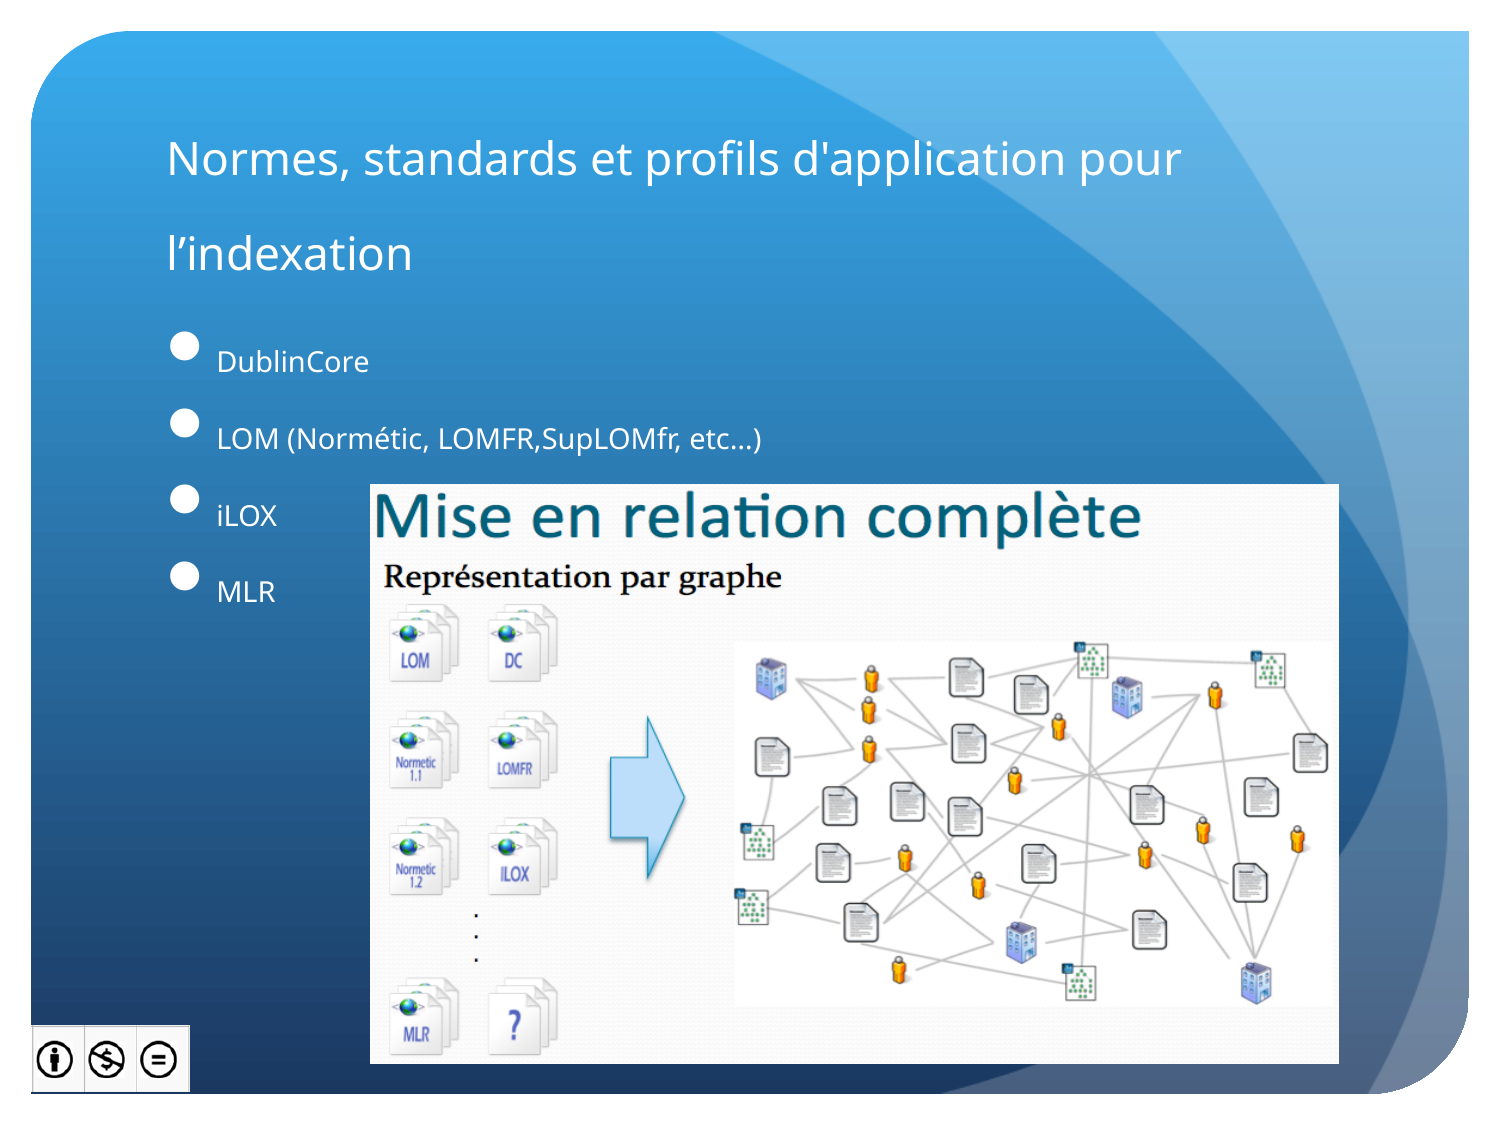

# Normes, standards et profils d'application pour l’indexation
DublinCore
LOM (Normétic, LOMFR,SupLOMfr, etc…)
iLOX
MLR